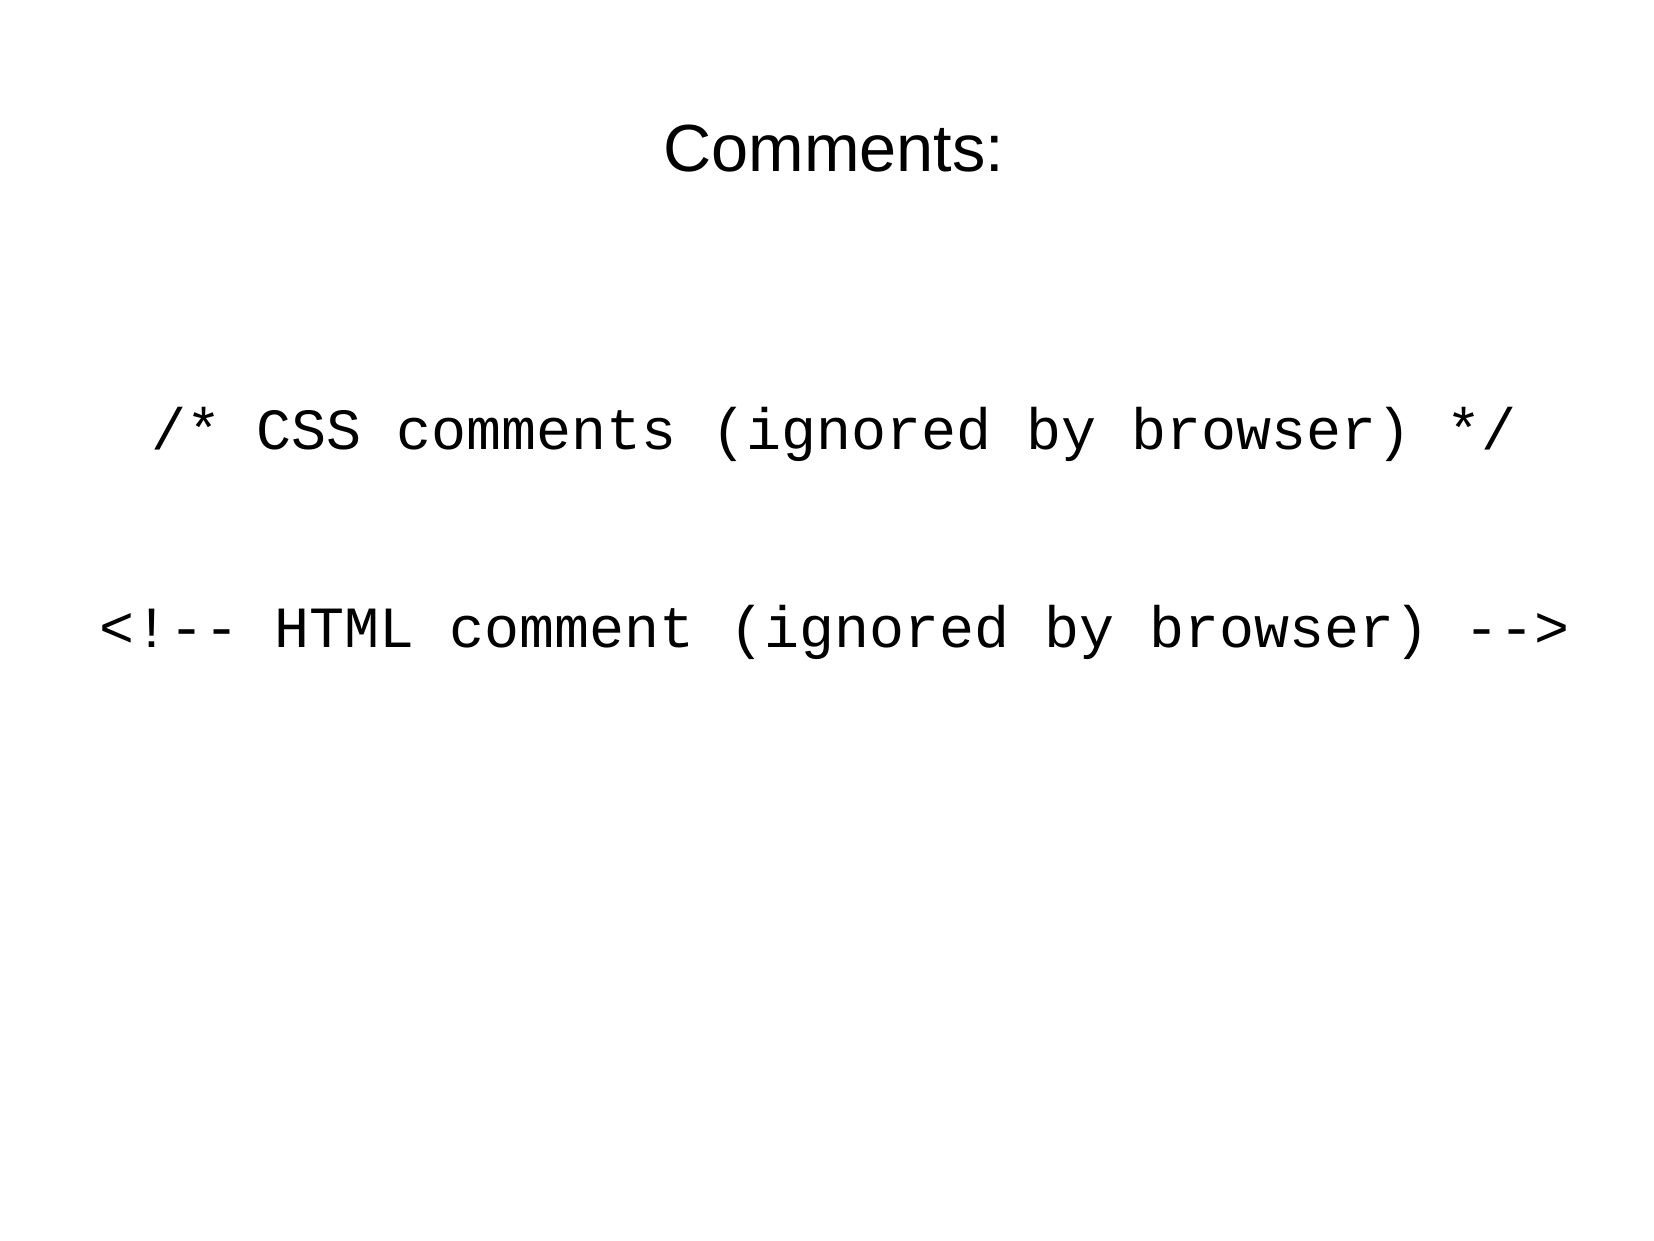

# Comments:
/* CSS comments (ignored by browser) */
<!-- HTML comment (ignored by browser) -->